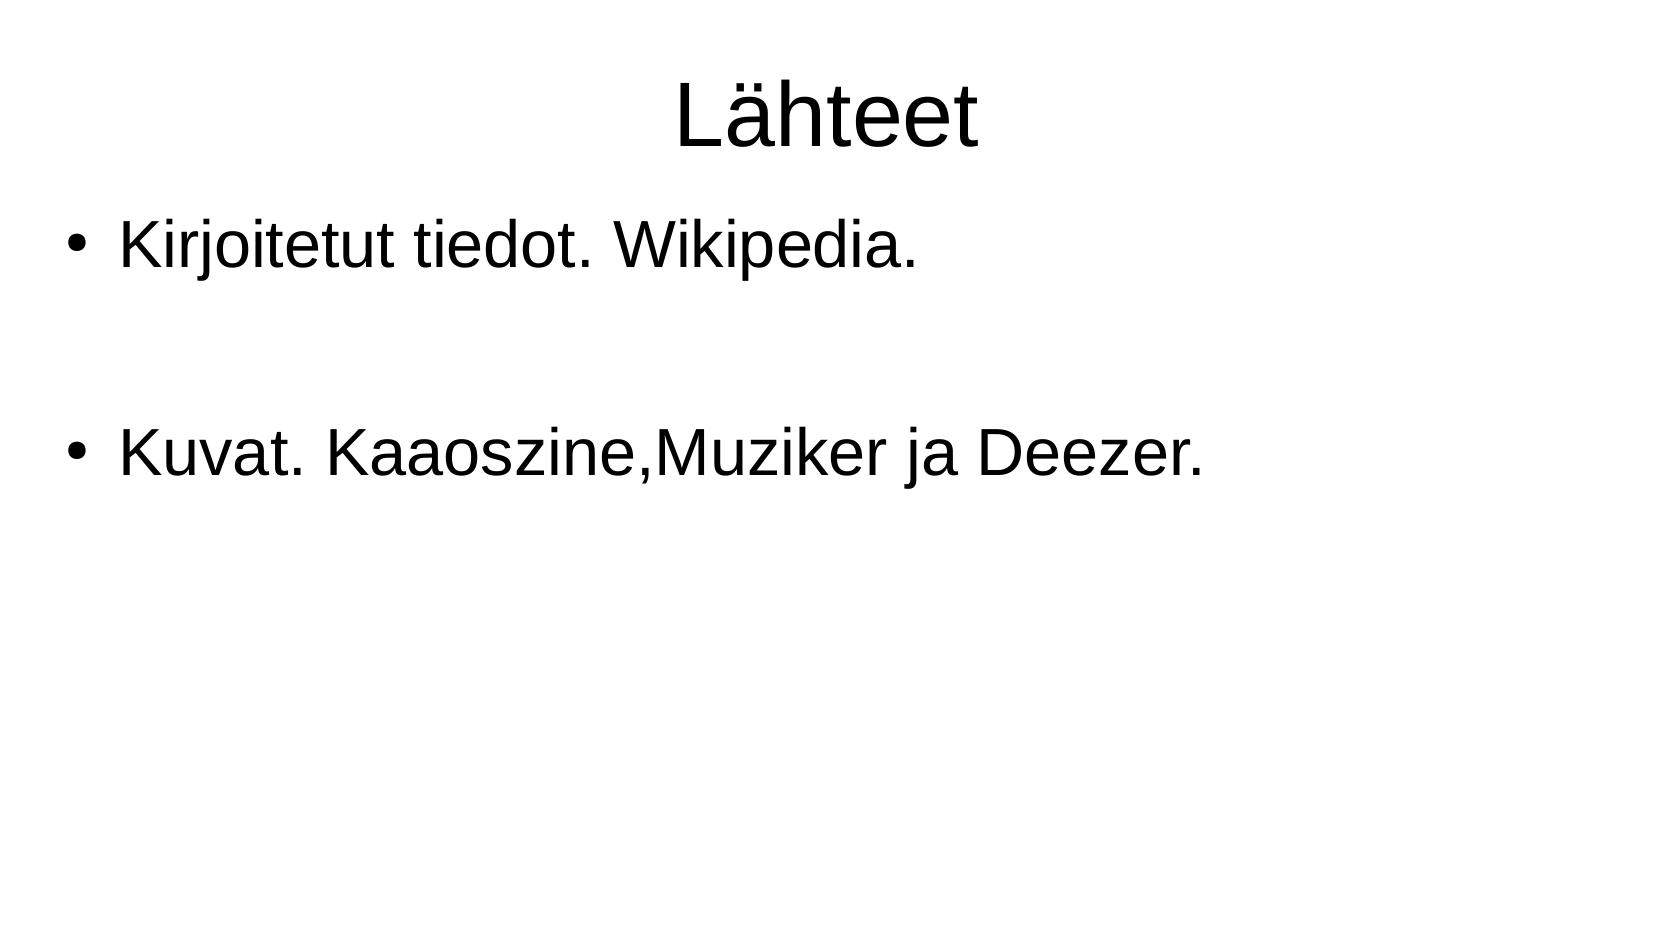

# Lähteet
Kirjoitetut tiedot. Wikipedia.
Kuvat. Kaaoszine,Muziker ja Deezer.